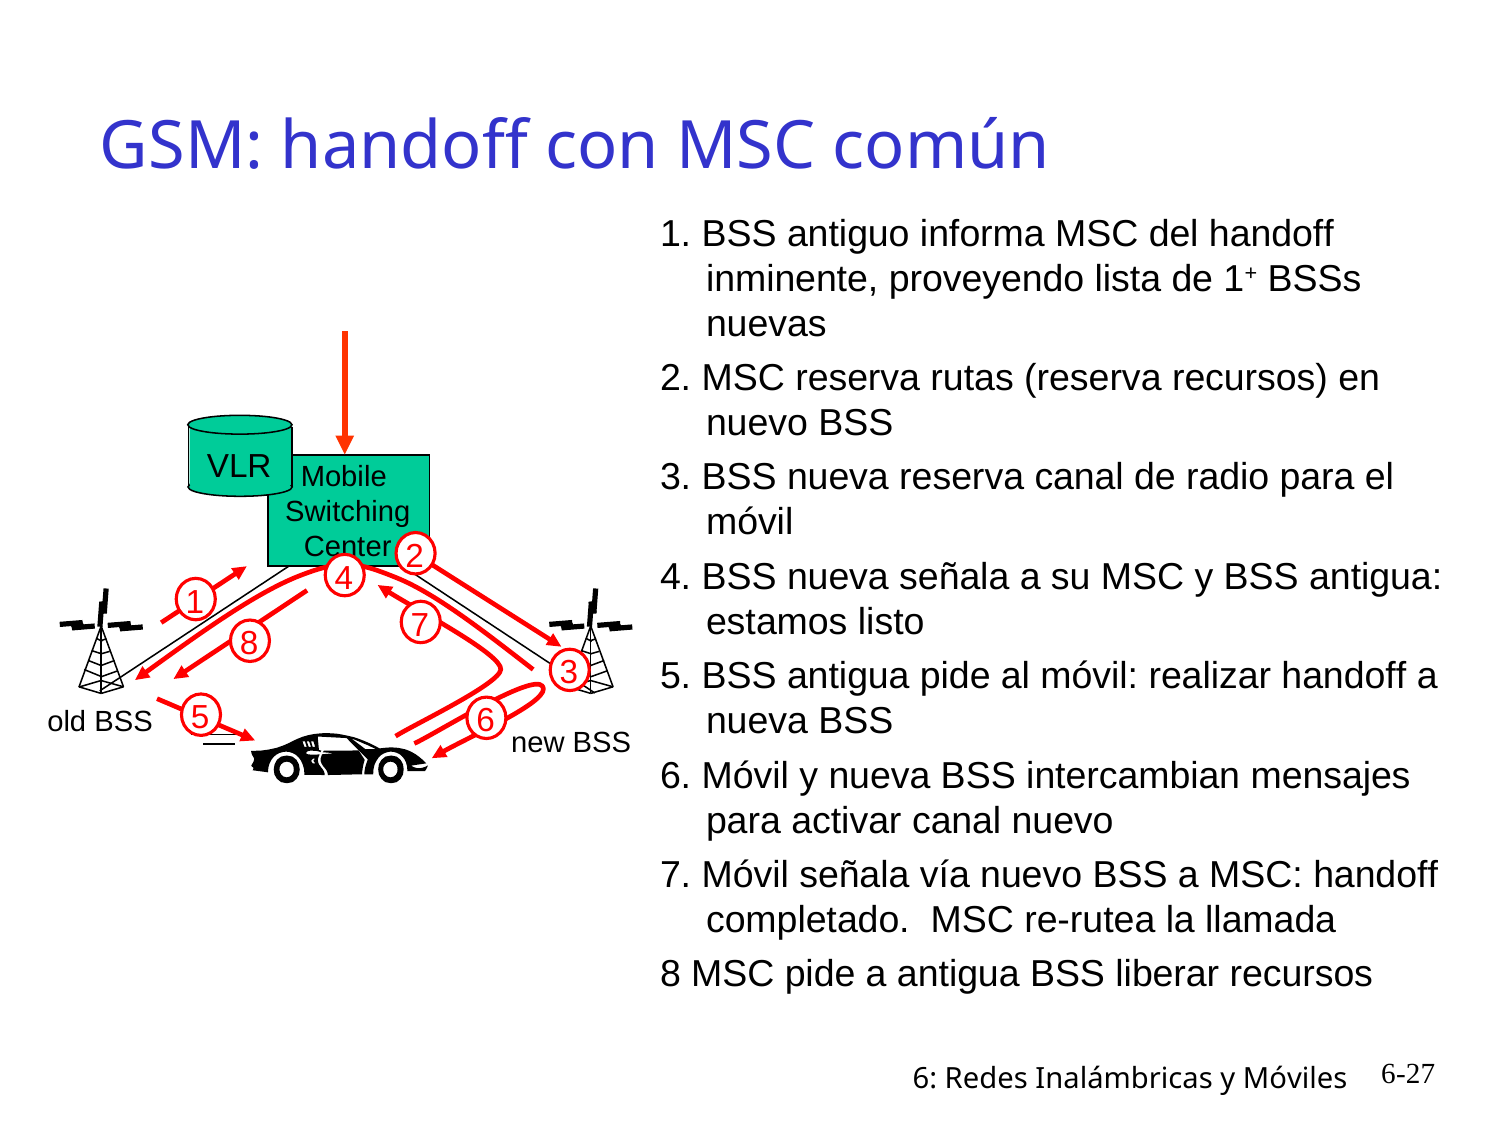

GSM: handoff con MSC común
1. BSS antiguo informa MSC del handoff inminente, proveyendo lista de 1+ BSSs nuevas
2. MSC reserva rutas (reserva recursos) en nuevo BSS
3. BSS nueva reserva canal de radio para el móvil
4. BSS nueva señala a su MSC y BSS antigua: estamos listo
5. BSS antigua pide al móvil: realizar handoff a nueva BSS
6. Móvil y nueva BSS intercambian mensajes para activar canal nuevo
7. Móvil señala vía nuevo BSS a MSC: handoff completado. MSC re-rutea la llamada
8 MSC pide a antigua BSS liberar recursos
VLR
Mobile
Switching
Center
2
4
1
7
8
3
5
6
old BSS
new BSS
27